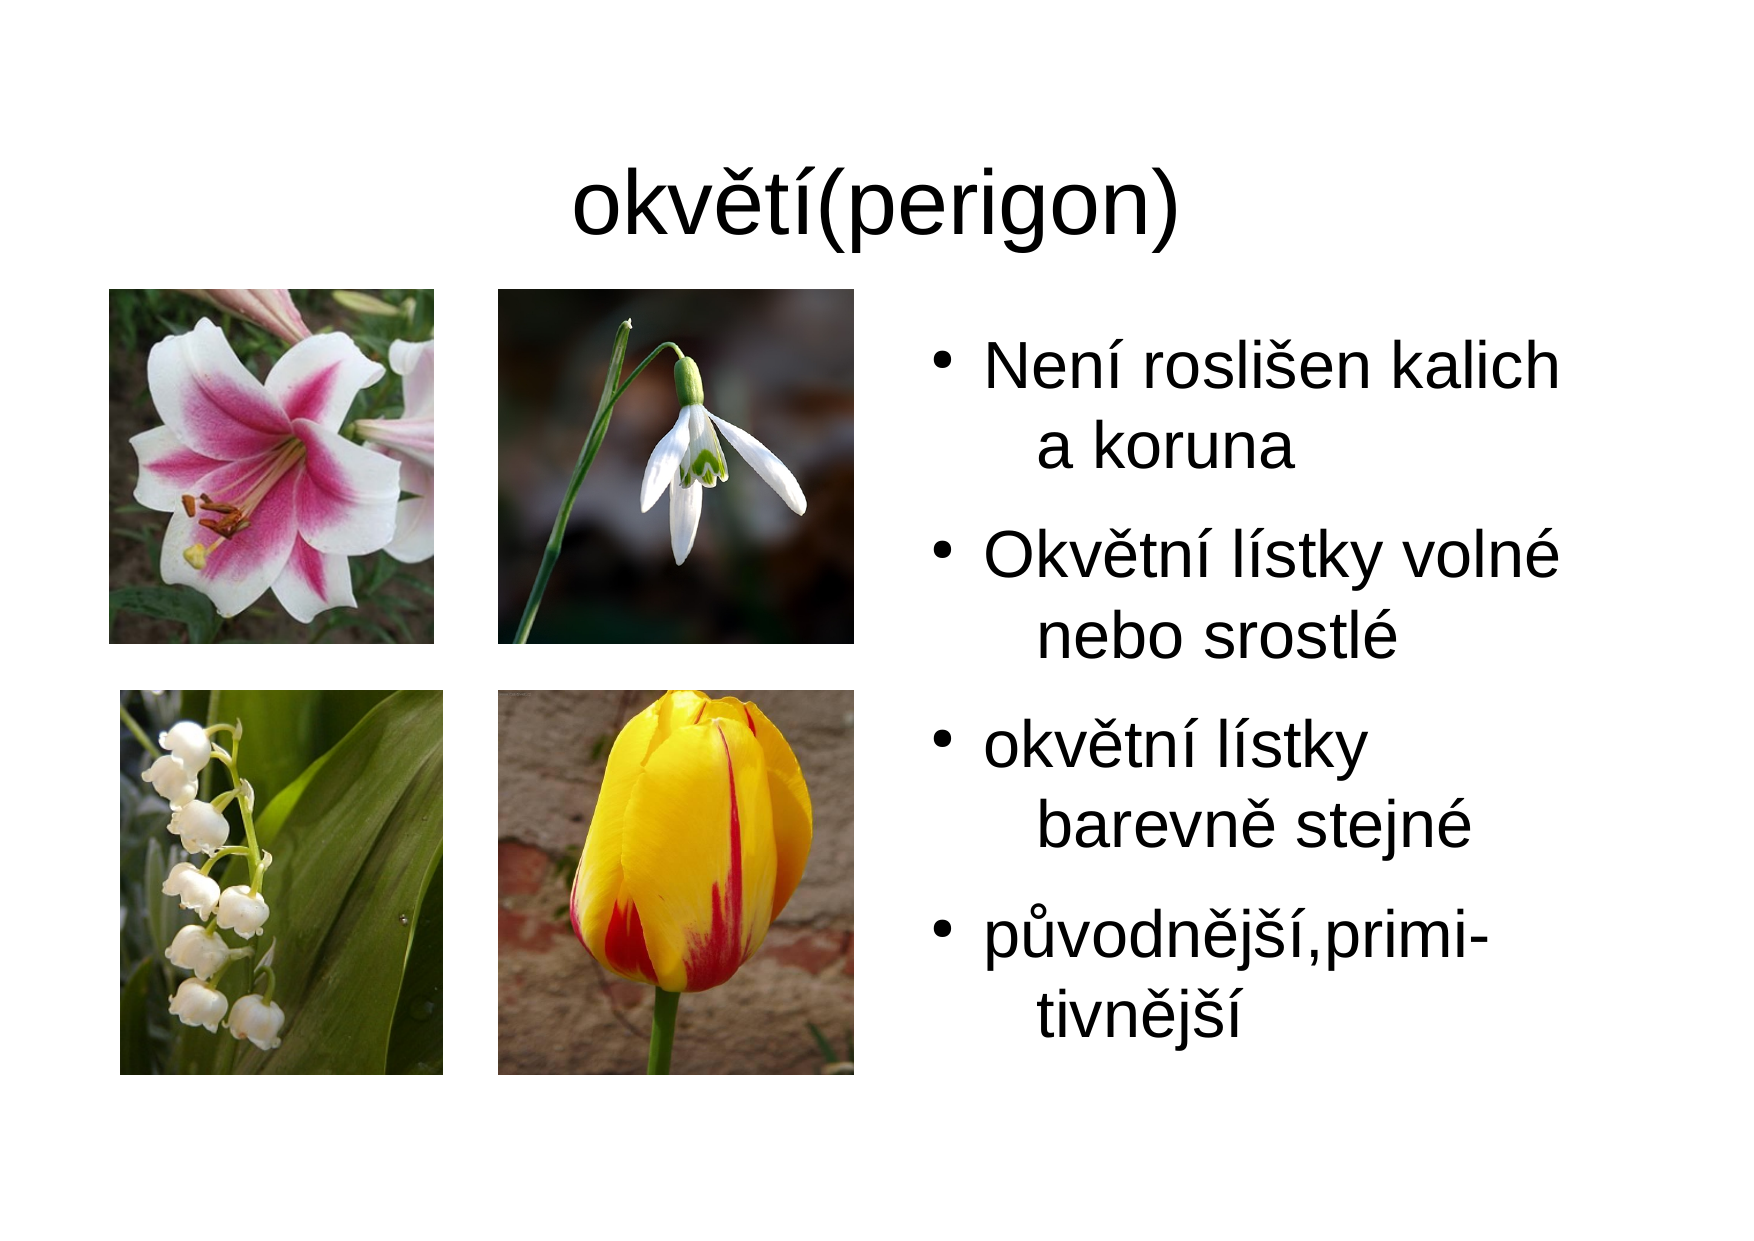

# okvětí(perigon)
Není roslišen kalich a koruna
Okvětní lístky volné nebo srostlé
okvětní lístky barevně stejné
původnější,primi-tivnější